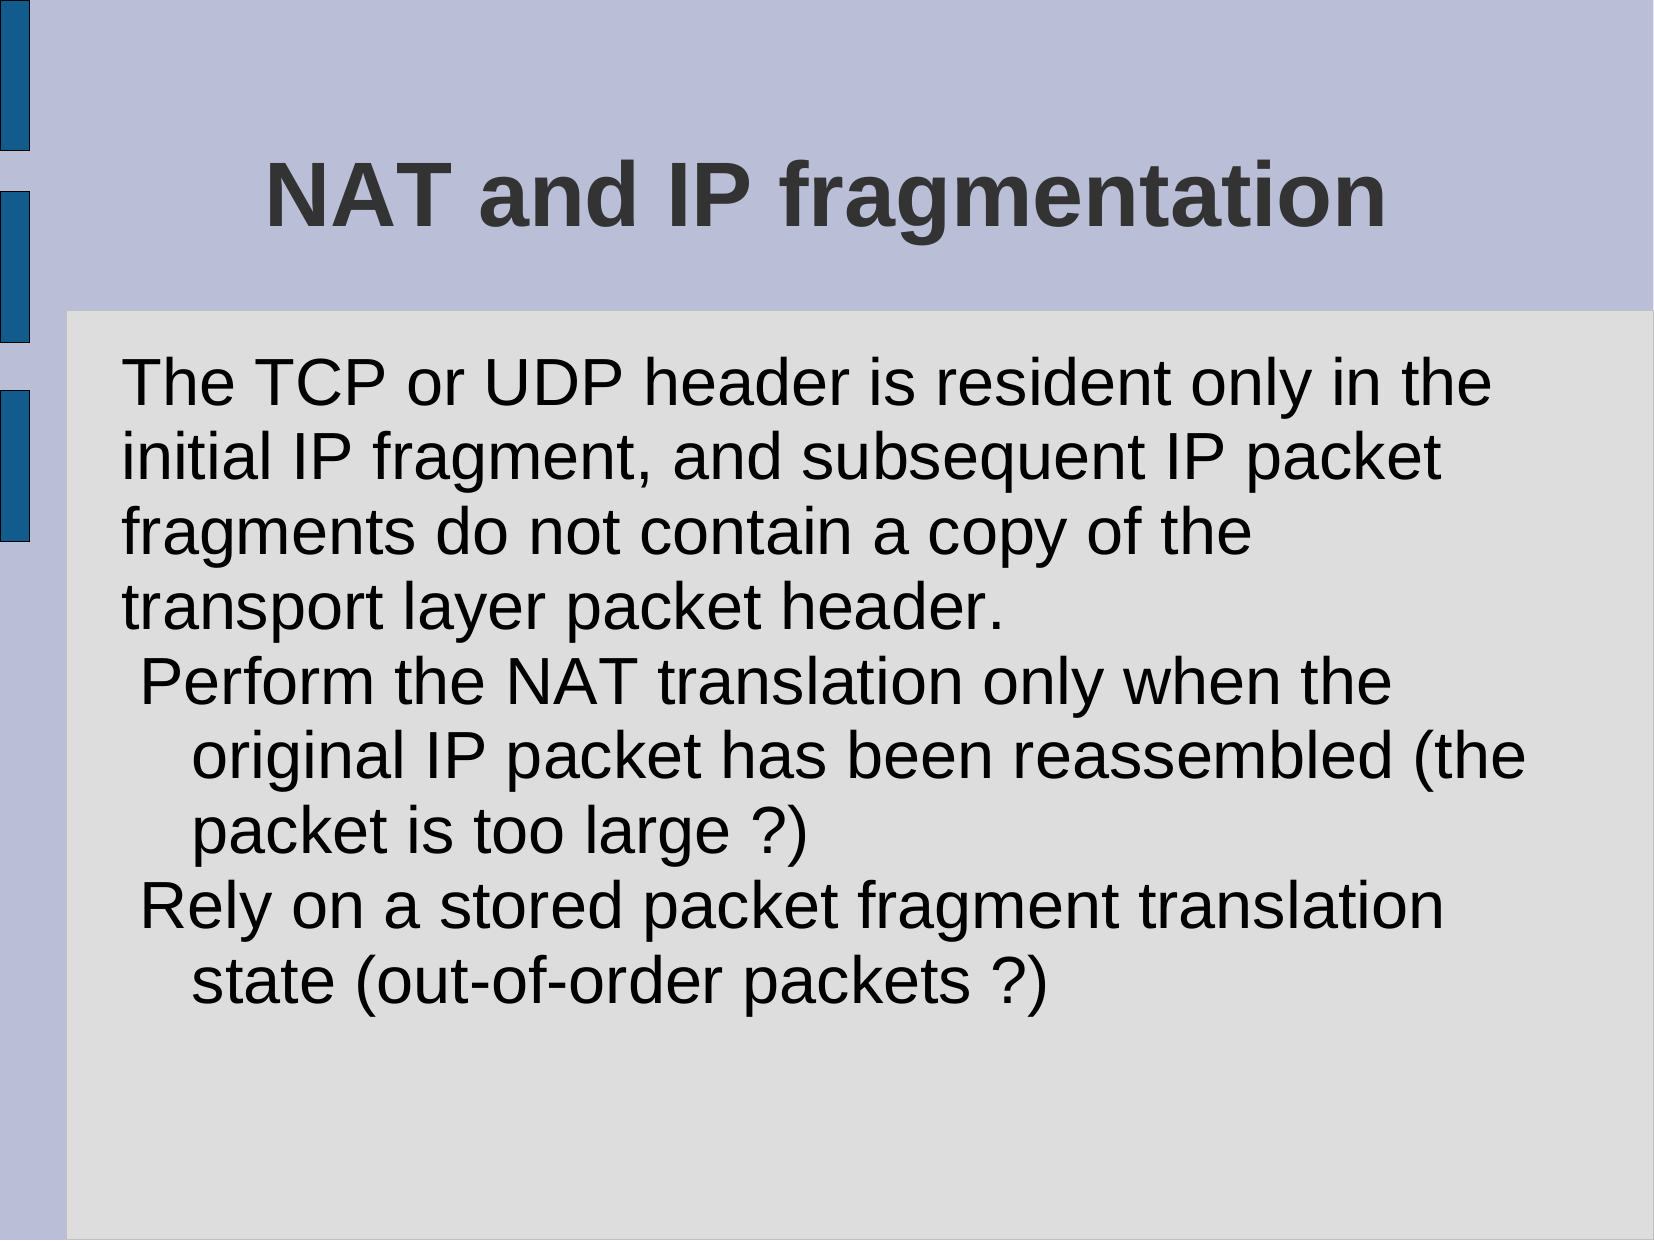

# NAT and IP fragmentation
The TCP or UDP header is resident only in the initial IP fragment, and subsequent IP packet fragments do not contain a copy of the transport layer packet header.
Perform the NAT translation only when the original IP packet has been reassembled (the packet is too large ?)
Rely on a stored packet fragment translation state (out-of-order packets ?)